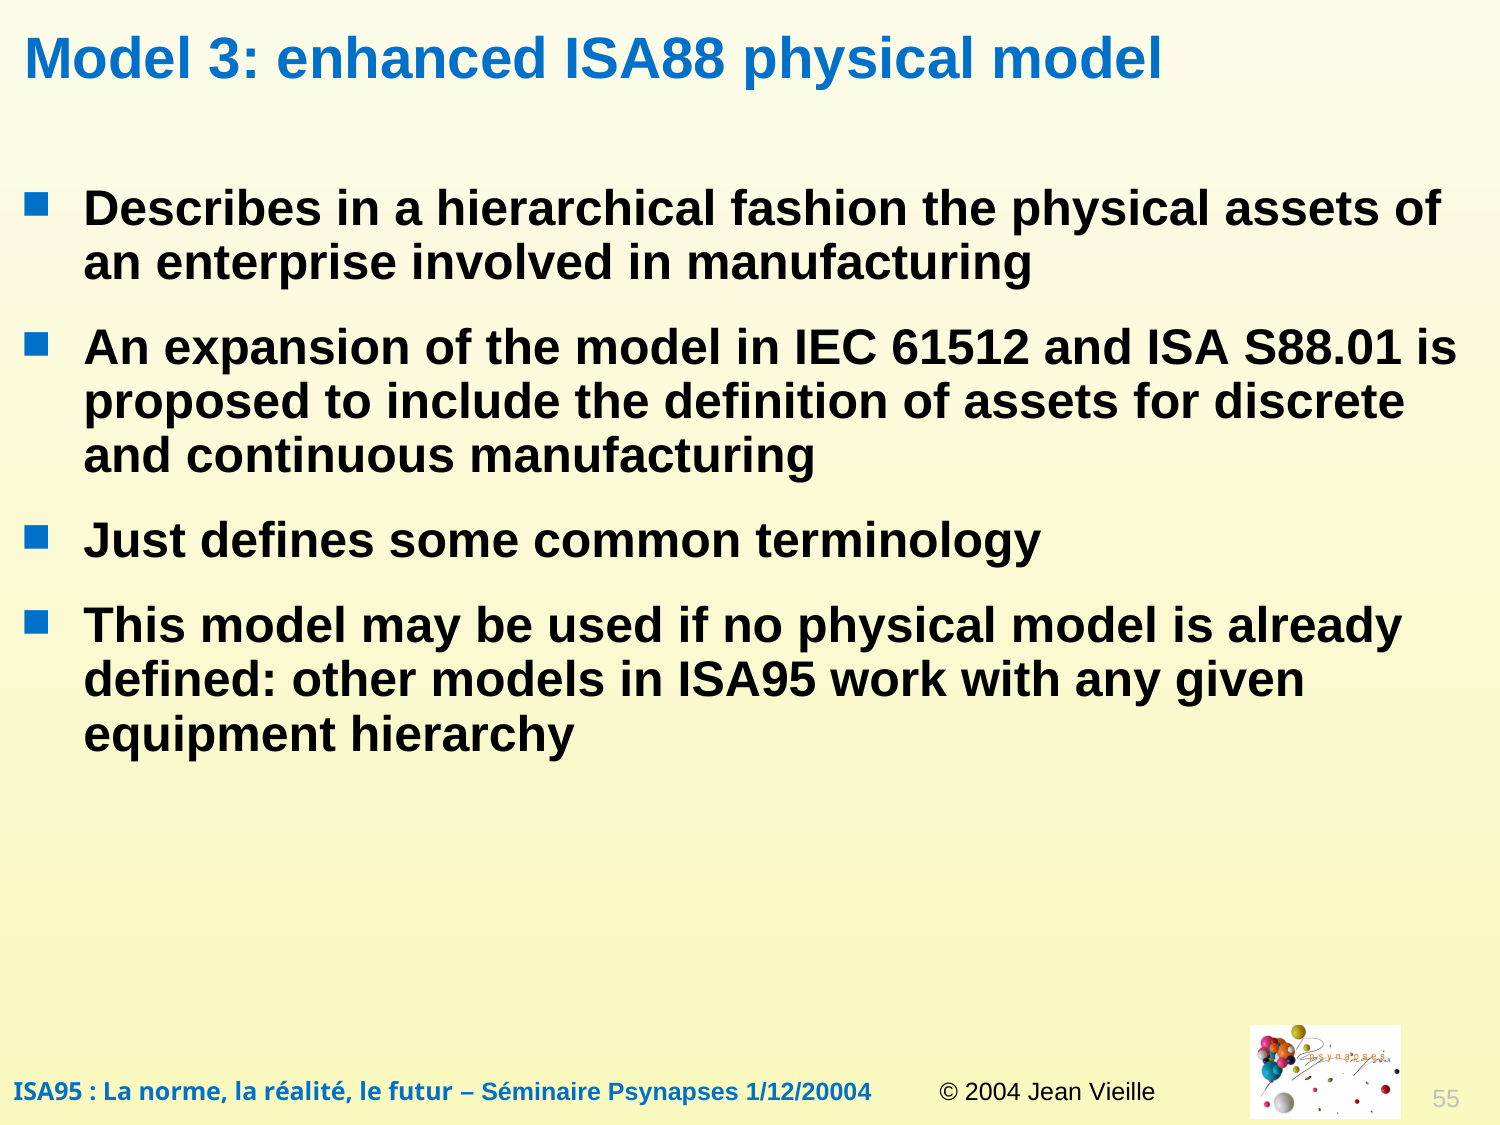

# Model 3: enhanced ISA88 physical model
Describes in a hierarchical fashion the physical assets of an enterprise involved in manufacturing
An expansion of the model in IEC 61512 and ISA S88.01 is proposed to include the definition of assets for discrete and continuous manufacturing
Just defines some common terminology
This model may be used if no physical model is already defined: other models in ISA95 work with any given equipment hierarchy